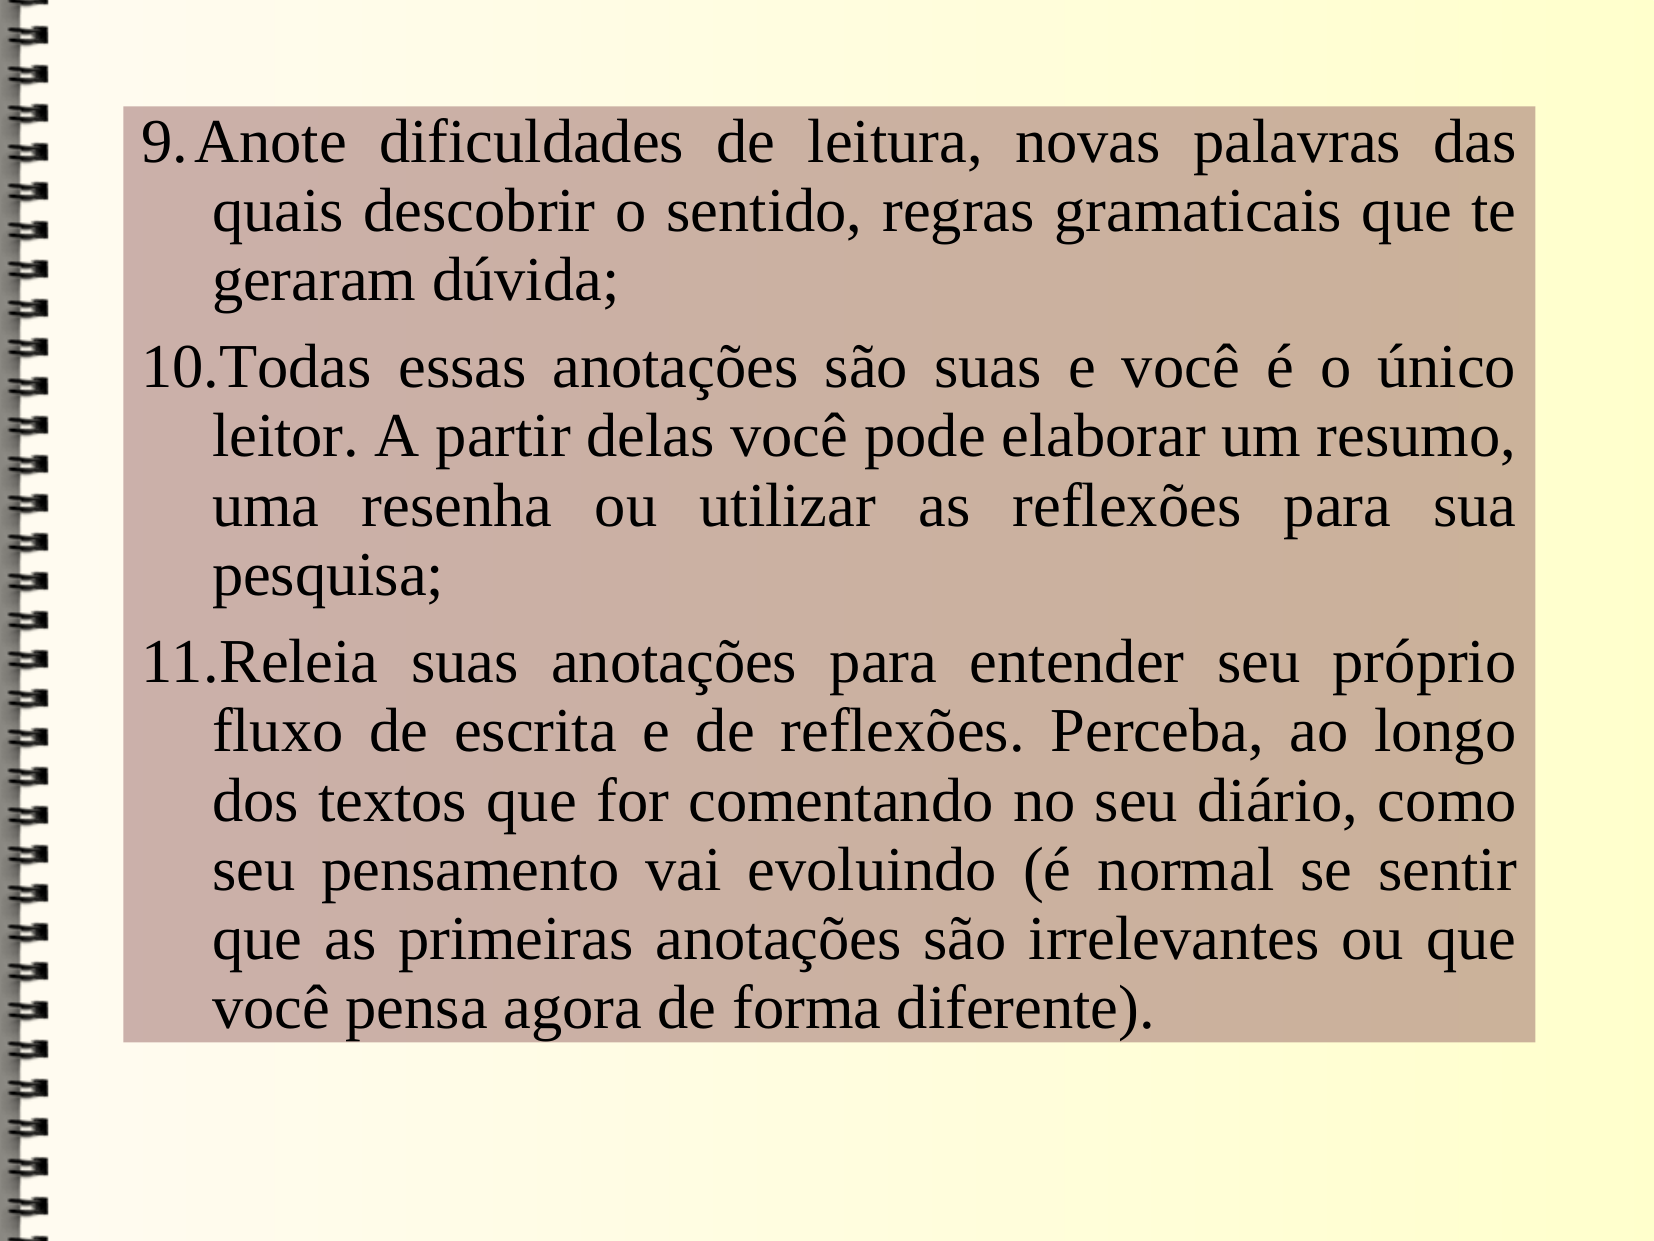

# Anote dificuldades de leitura, novas palavras das quais descobrir o sentido, regras gramaticais que te geraram dúvida;
Todas essas anotações são suas e você é o único leitor. A partir delas você pode elaborar um resumo, uma resenha ou utilizar as reflexões para sua pesquisa;
Releia suas anotações para entender seu próprio fluxo de escrita e de reflexões. Perceba, ao longo dos textos que for comentando no seu diário, como seu pensamento vai evoluindo (é normal se sentir que as primeiras anotações são irrelevantes ou que você pensa agora de forma diferente).